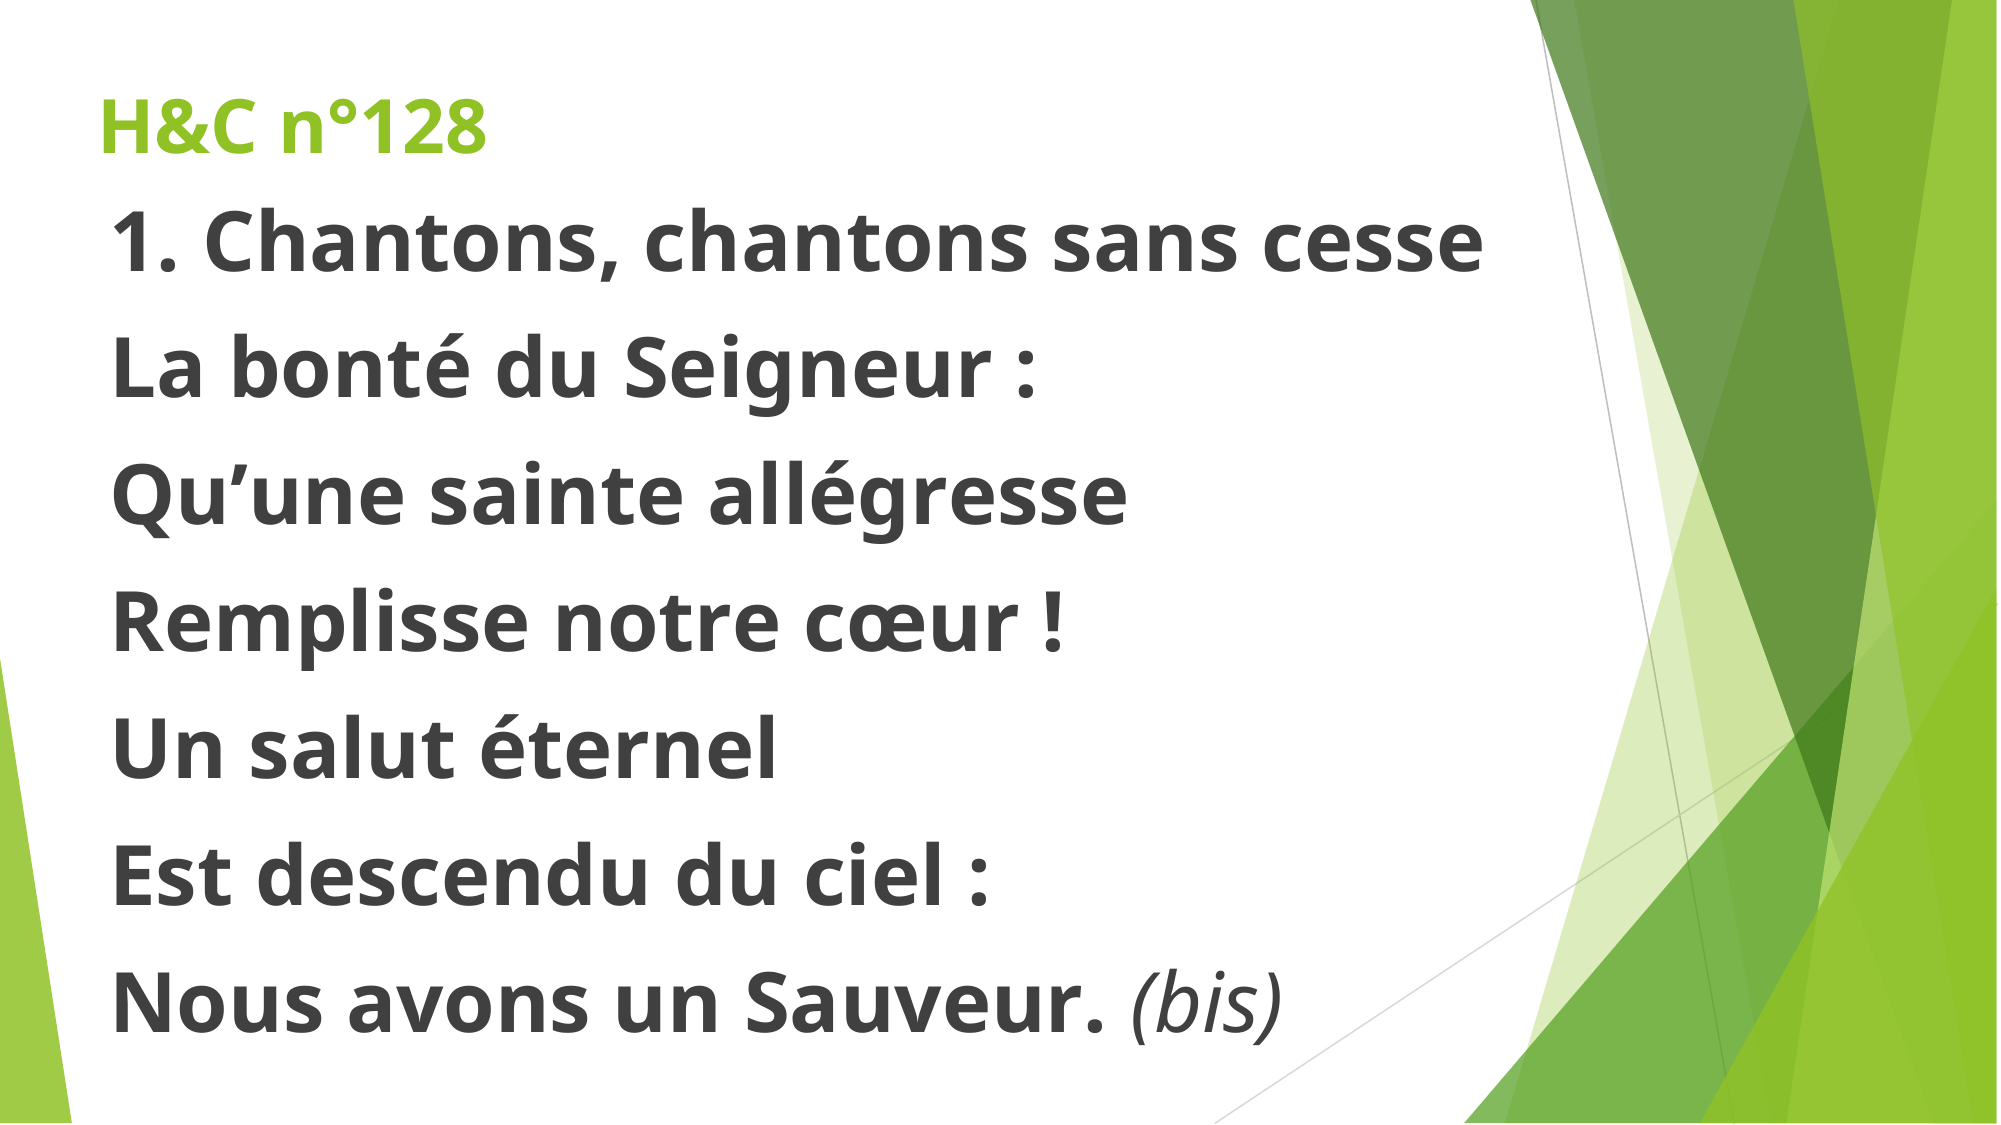

H&C n°128
1. Chantons, chantons sans cesse
La bonté du Seigneur :
Qu’une sainte allégresse
Remplisse notre cœur !
Un salut éternel
Est descendu du ciel :
Nous avons un Sauveur. (bis)